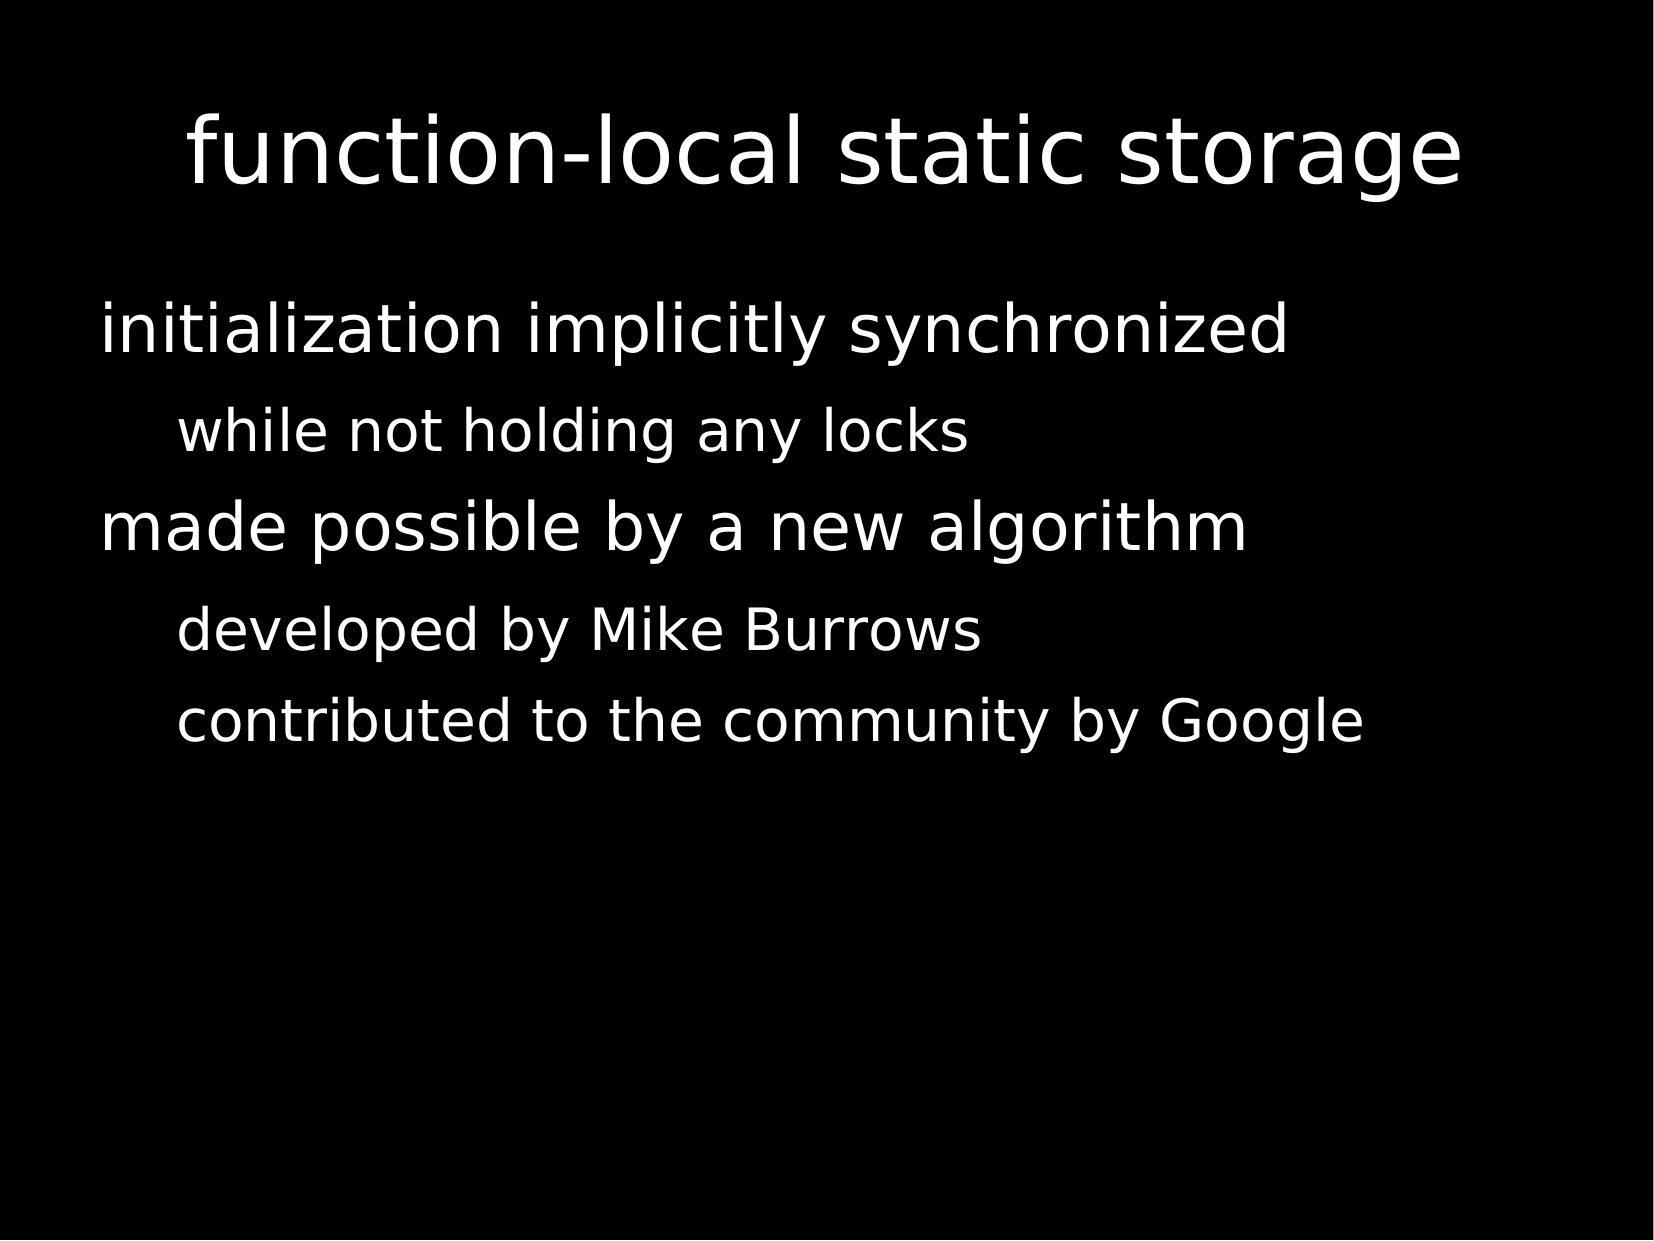

# function-local static storage
initialization implicitly synchronized
while not holding any locks
made possible by a new algorithm
developed by Mike Burrows
contributed to the community by Google